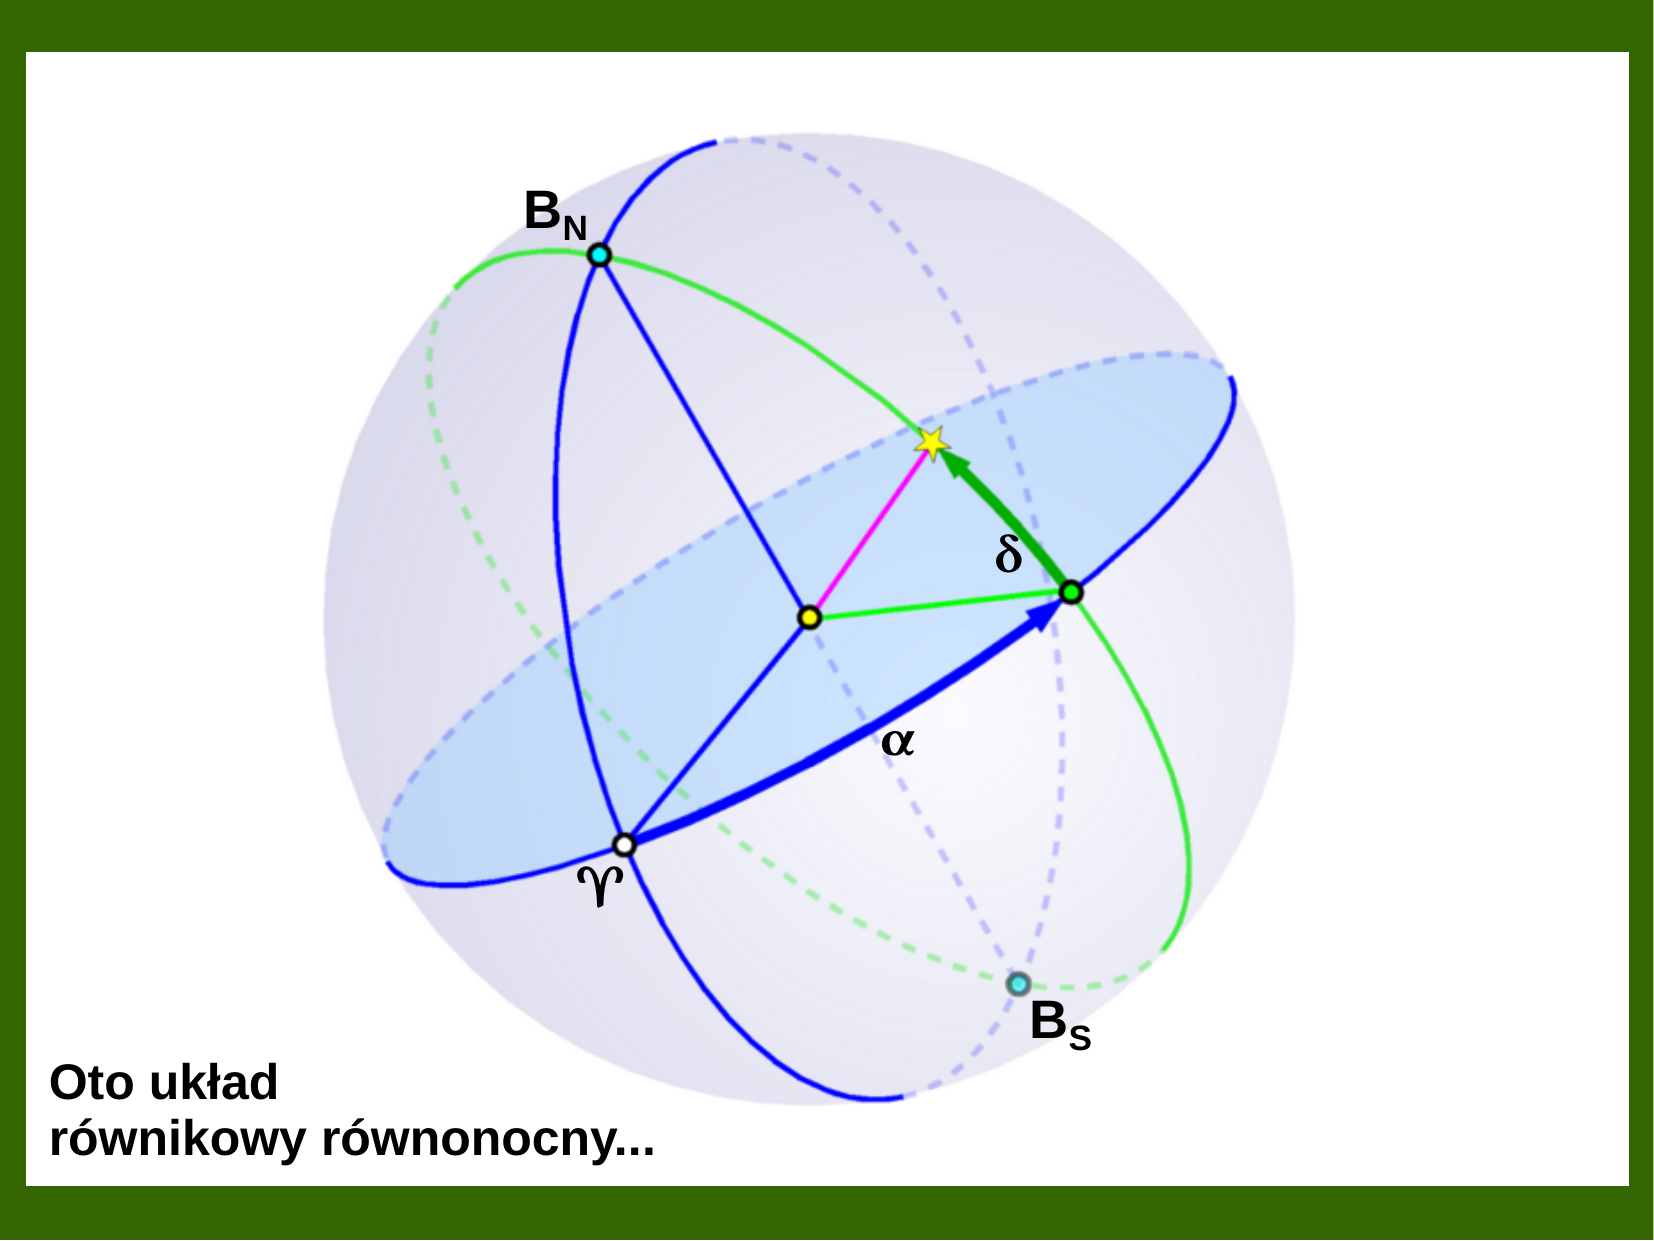

BN
δ
α
♈
BS
Oto układ
równikowy równonocny...